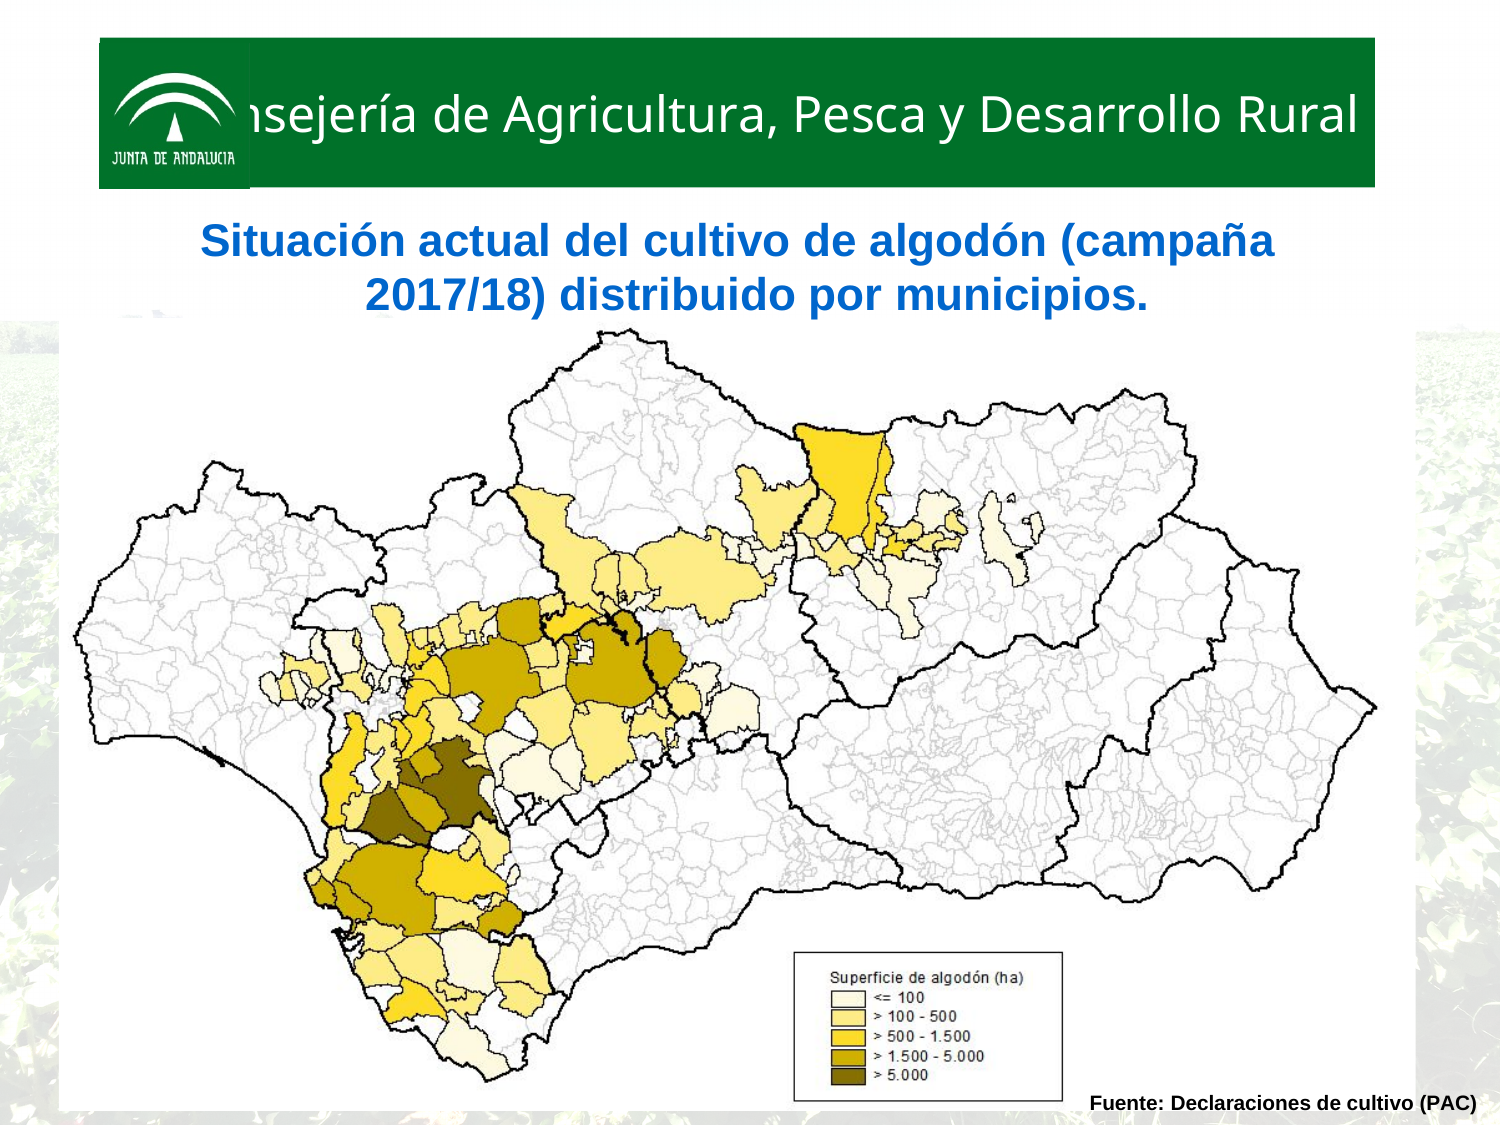

# Consejería de Agricultura, Pesca y Desarrollo Rural
Situación actual del cultivo de algodón (campaña 2017/18) distribuido por municipios.
Fuente: Declaraciones de cultivo (PAC)